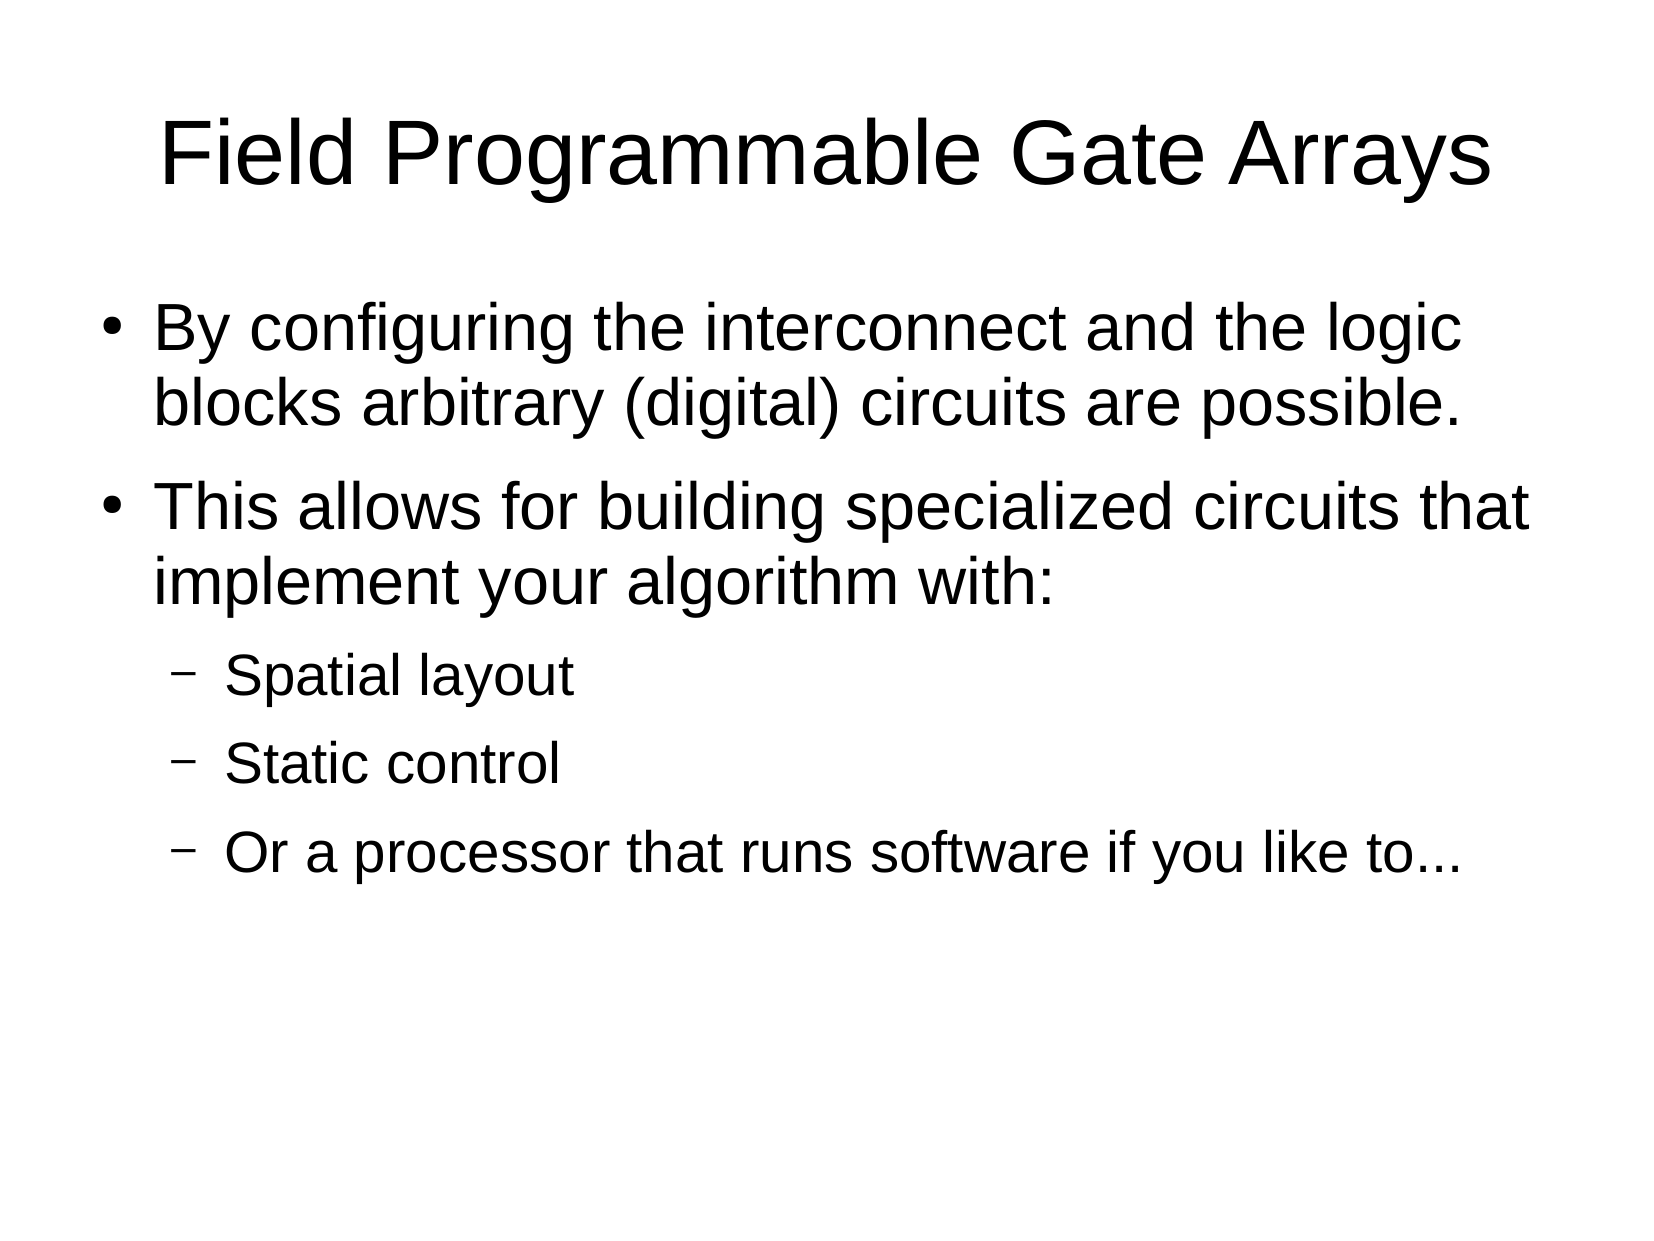

# Field Programmable Gate Arrays
By configuring the interconnect and the logic blocks arbitrary (digital) circuits are possible.
This allows for building specialized circuits that implement your algorithm with:
Spatial layout
Static control
Or a processor that runs software if you like to...